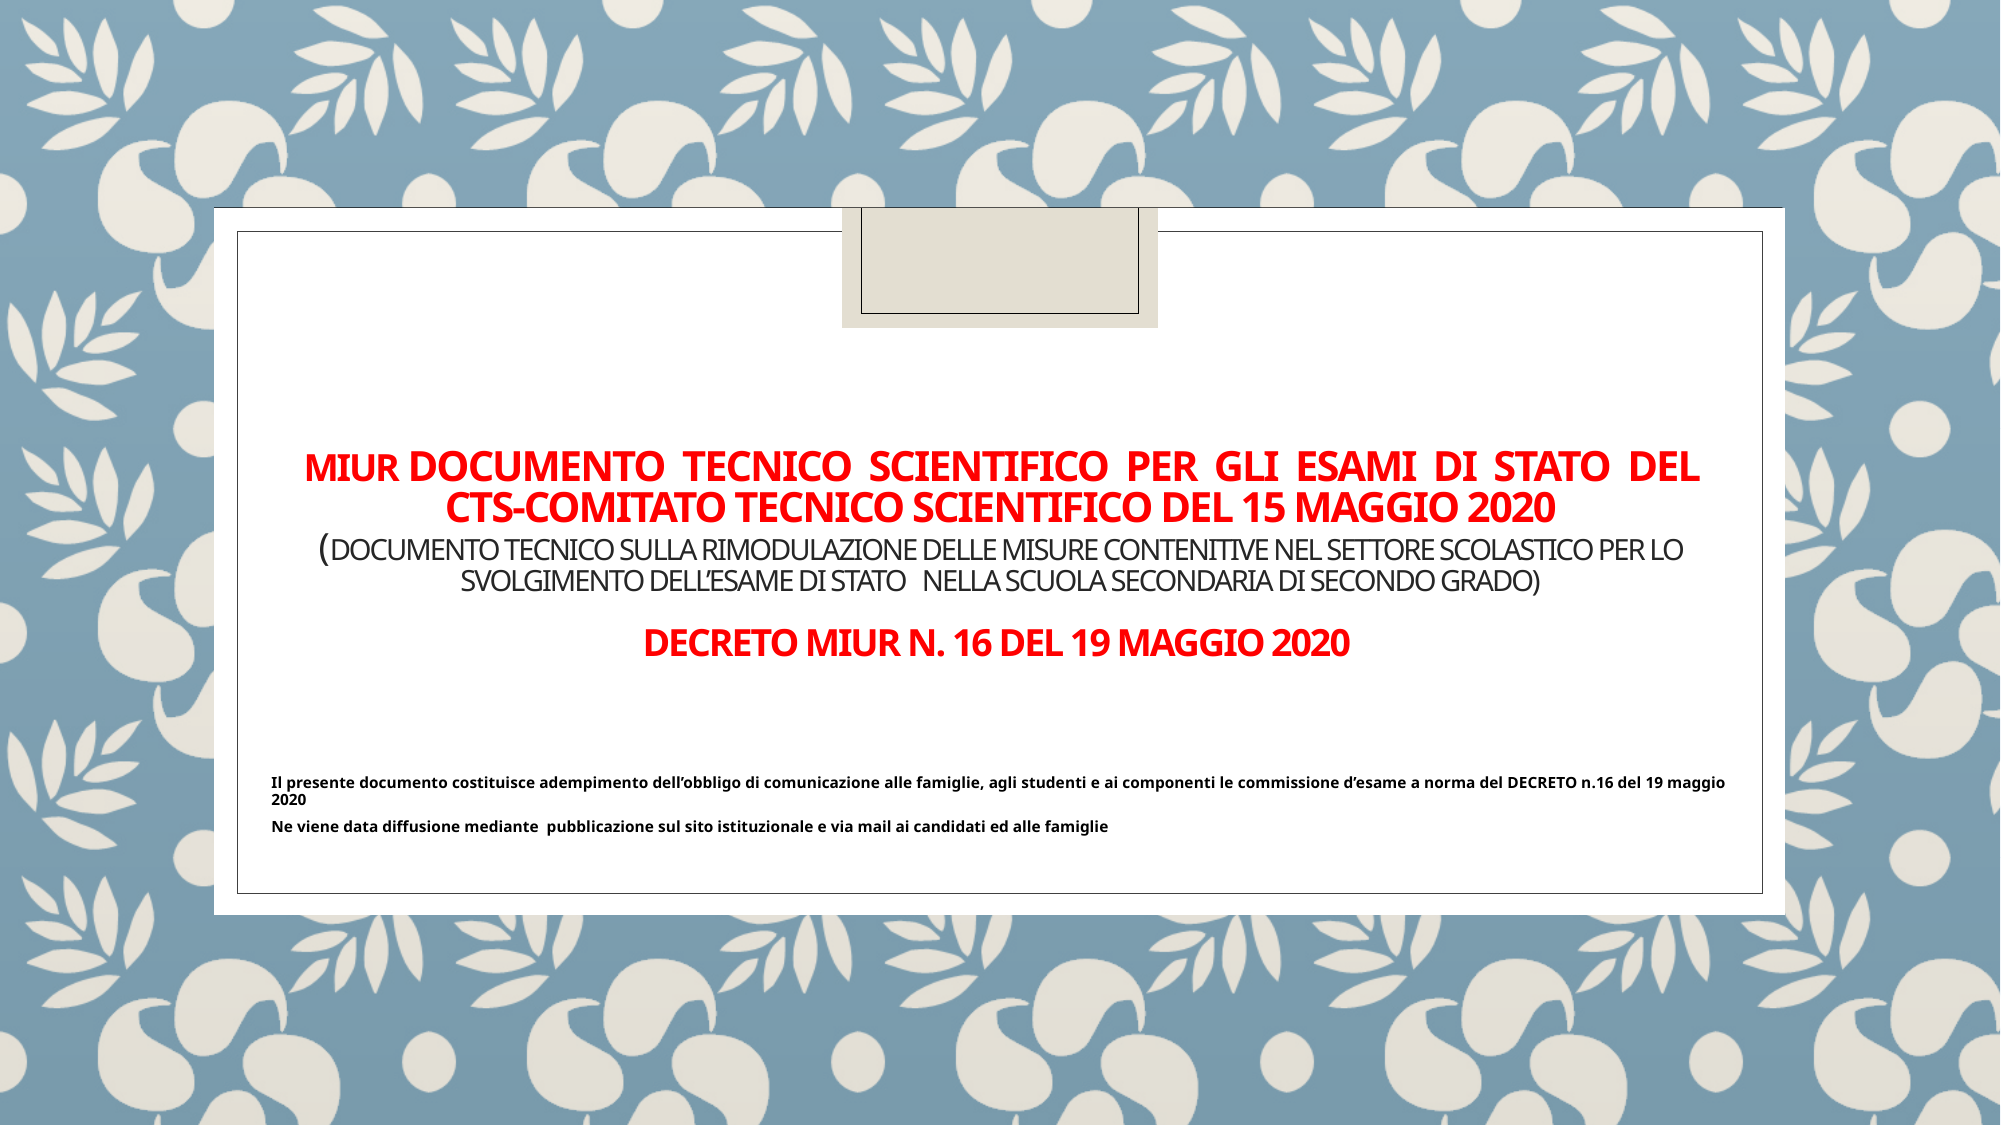

# miur Documento tecnico scientifico per gli esami di Stato del CTS-Comitato Tecnico Scientifico del 15 maggio 2020 (DOCUMENTO TECNICO SULLA RIMODULAZIONE DELLE MISURE CONTENITIVE NEL SETTORE SCOLASTICO PER LO SVOLGIMENTO DELL’ESAME DI STATO NELLA SCUOLA SECONDARIA DI SECONDO GRADO) DECRETO MIUR N. 16 DEL 19 MAGGIO 2020
Il presente documento costituisce adempimento dell’obbligo di comunicazione alle famiglie, agli studenti e ai componenti le commissione d’esame a norma del DECRETO n.16 del 19 maggio 2020
Ne viene data diffusione mediante pubblicazione sul sito istituzionale e via mail ai candidati ed alle famiglie